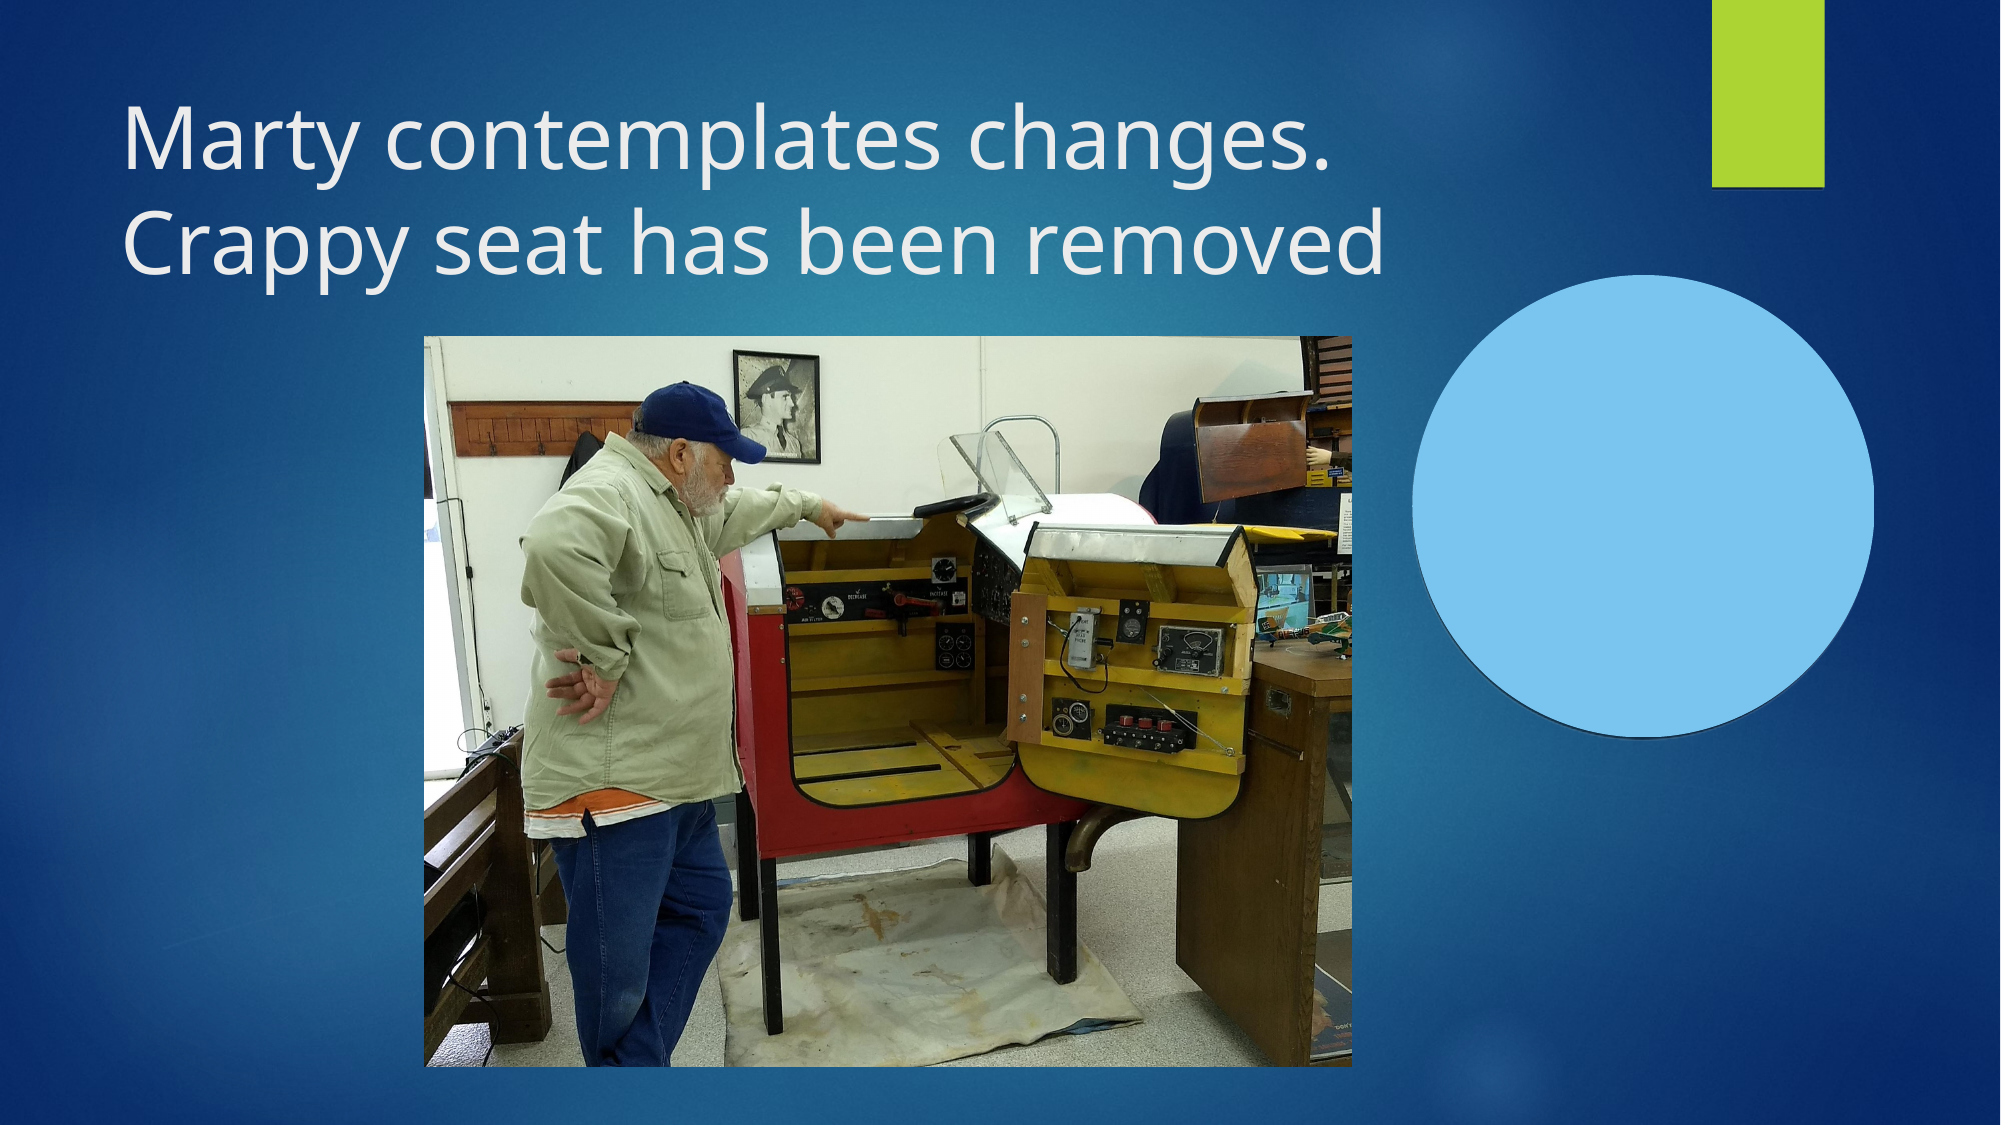

Marty contemplates changes.
Crappy seat has been removed